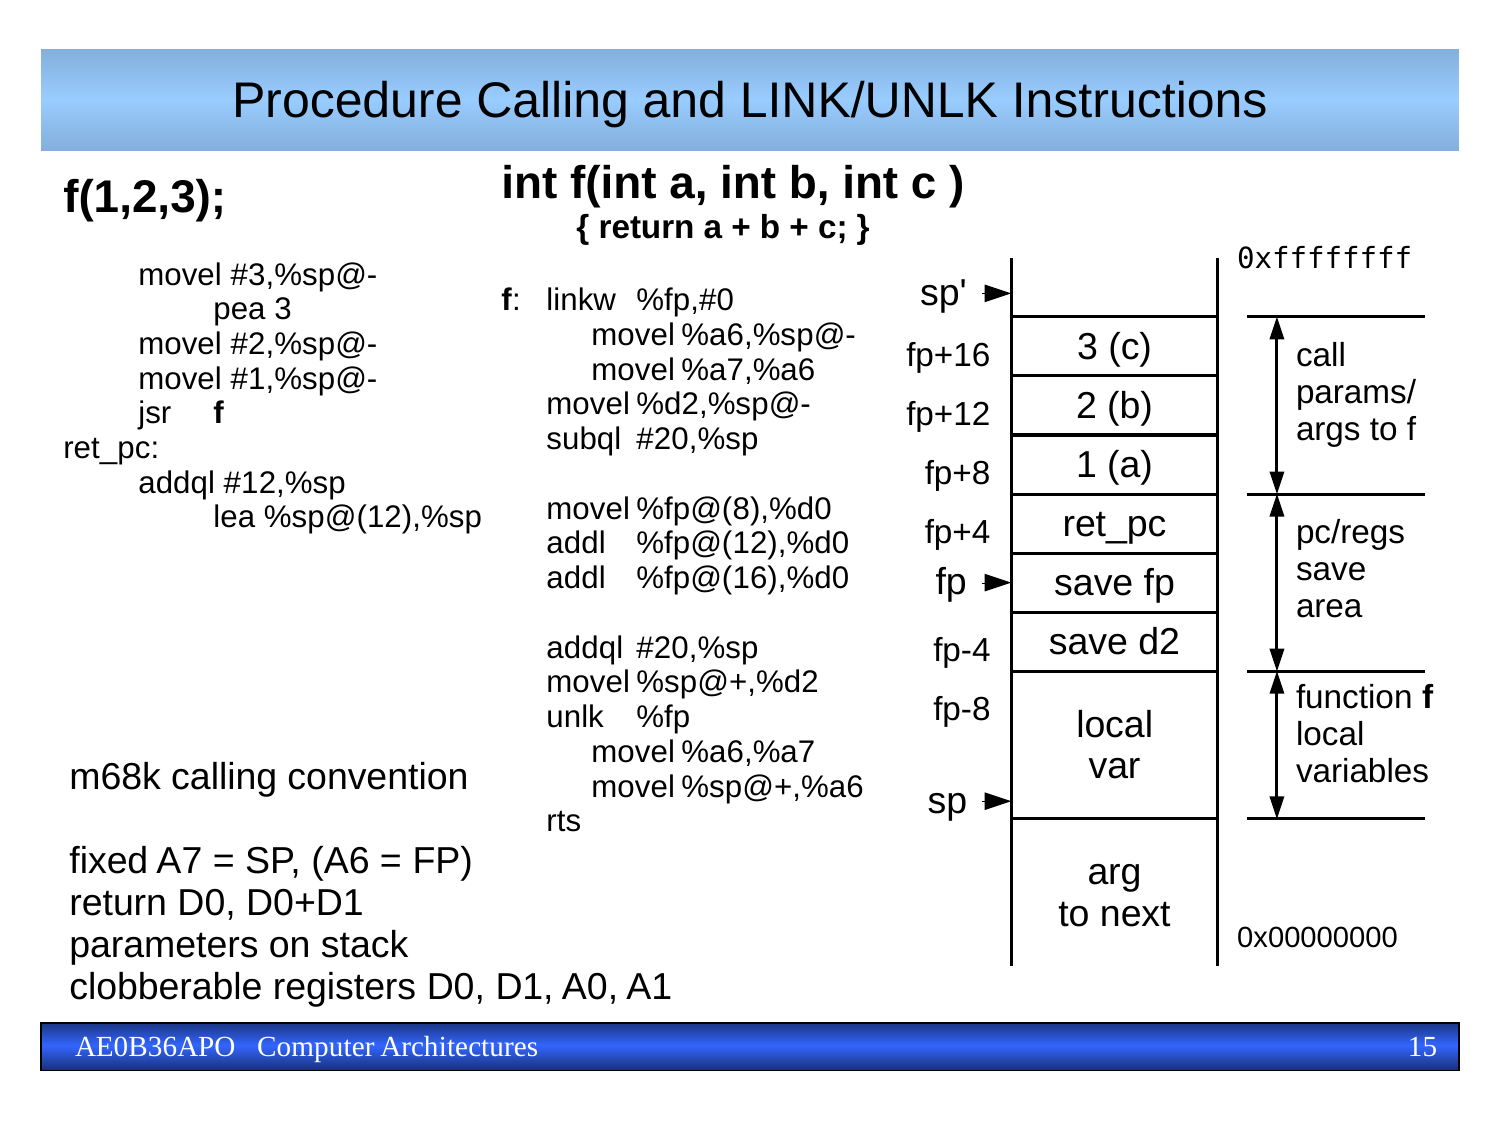

# Procedure Calling and LINK/UNLK Instructions
int f(int a, int b, int c )
	{ return a + b + c; }
f:	linkw	%fp,#0
		movel	%a6,%sp@-
		movel	%a7,%a6
	movel	%d2,%sp@-
	subql	#20,%sp
	movel	%fp@(8),%d0
	addl	%fp@(12),%d0
	addl	%fp@(16),%d0
	addql	#20,%sp
	movel	%sp@+,%d2
	unlk	%fp
		movel	%a6,%a7
		movel	%sp@+,%a6
	rts
f(1,2,3);
	movel #3,%sp@-
		pea 3
	movel #2,%sp@-
	movel #1,%sp@-
	jsr	f
ret_pc:
	addql #12,%sp
		lea %sp@(12),%sp
0xffffffff
3 (c)
2 (b)
1 (a)
ret_pc
save fp
save d2
local
var
arg
to next
sp'
fp+16
call
params/
args to f
fp+12
fp+8
fp+4
pc/regs save area
fp
fp-4
function f local variables
fp-8
m68k calling convention
fixed A7 = SP, (A6 = FP)
return D0, D0+D1
parameters on stack
clobberable registers D0, D1, A0, A1
sp
0x00000000
AE0B36APO Computer Architectures
15